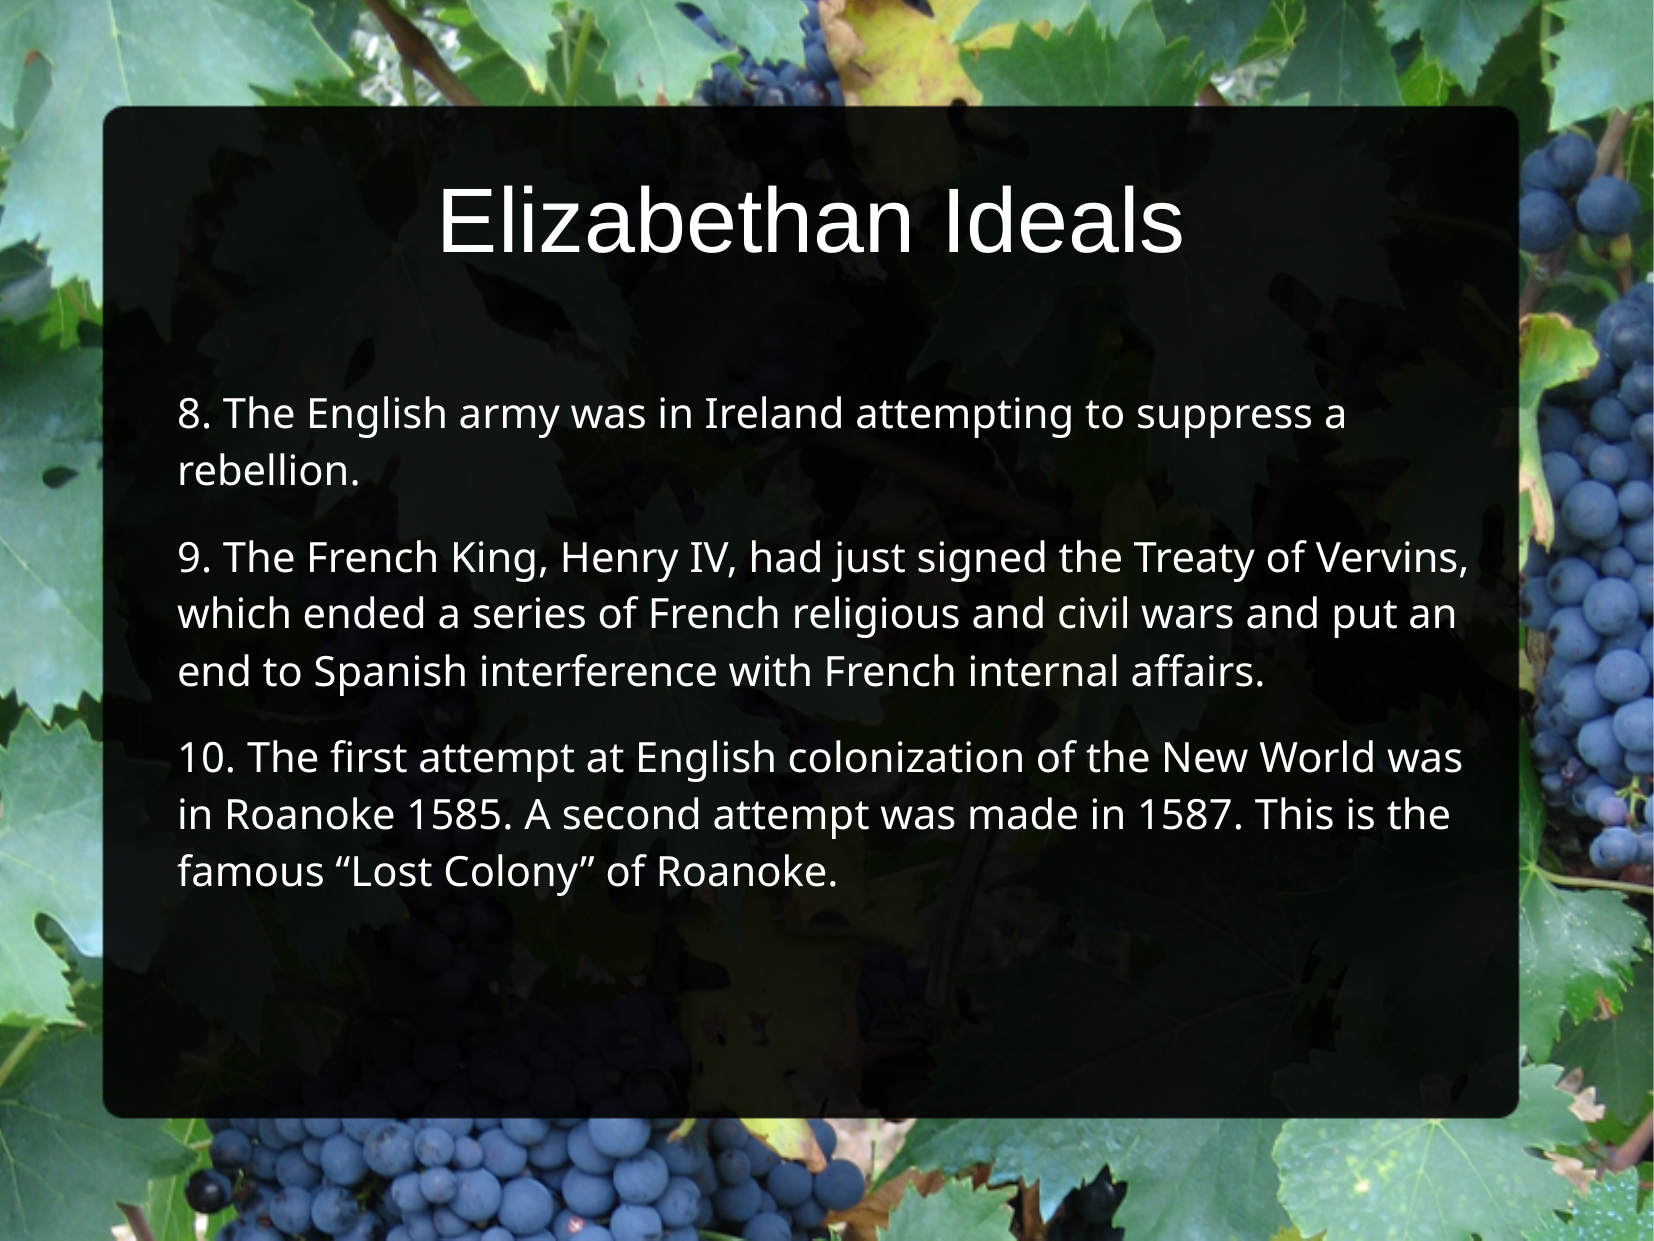

# Elizabethan Ideals
8. The English army was in Ireland attempting to suppress a rebellion.
9. The French King, Henry IV, had just signed the Treaty of Vervins, which ended a series of French religious and civil wars and put an end to Spanish interference with French internal affairs.
10. The first attempt at English colonization of the New World was in Roanoke 1585. A second attempt was made in 1587. This is the famous “Lost Colony” of Roanoke.